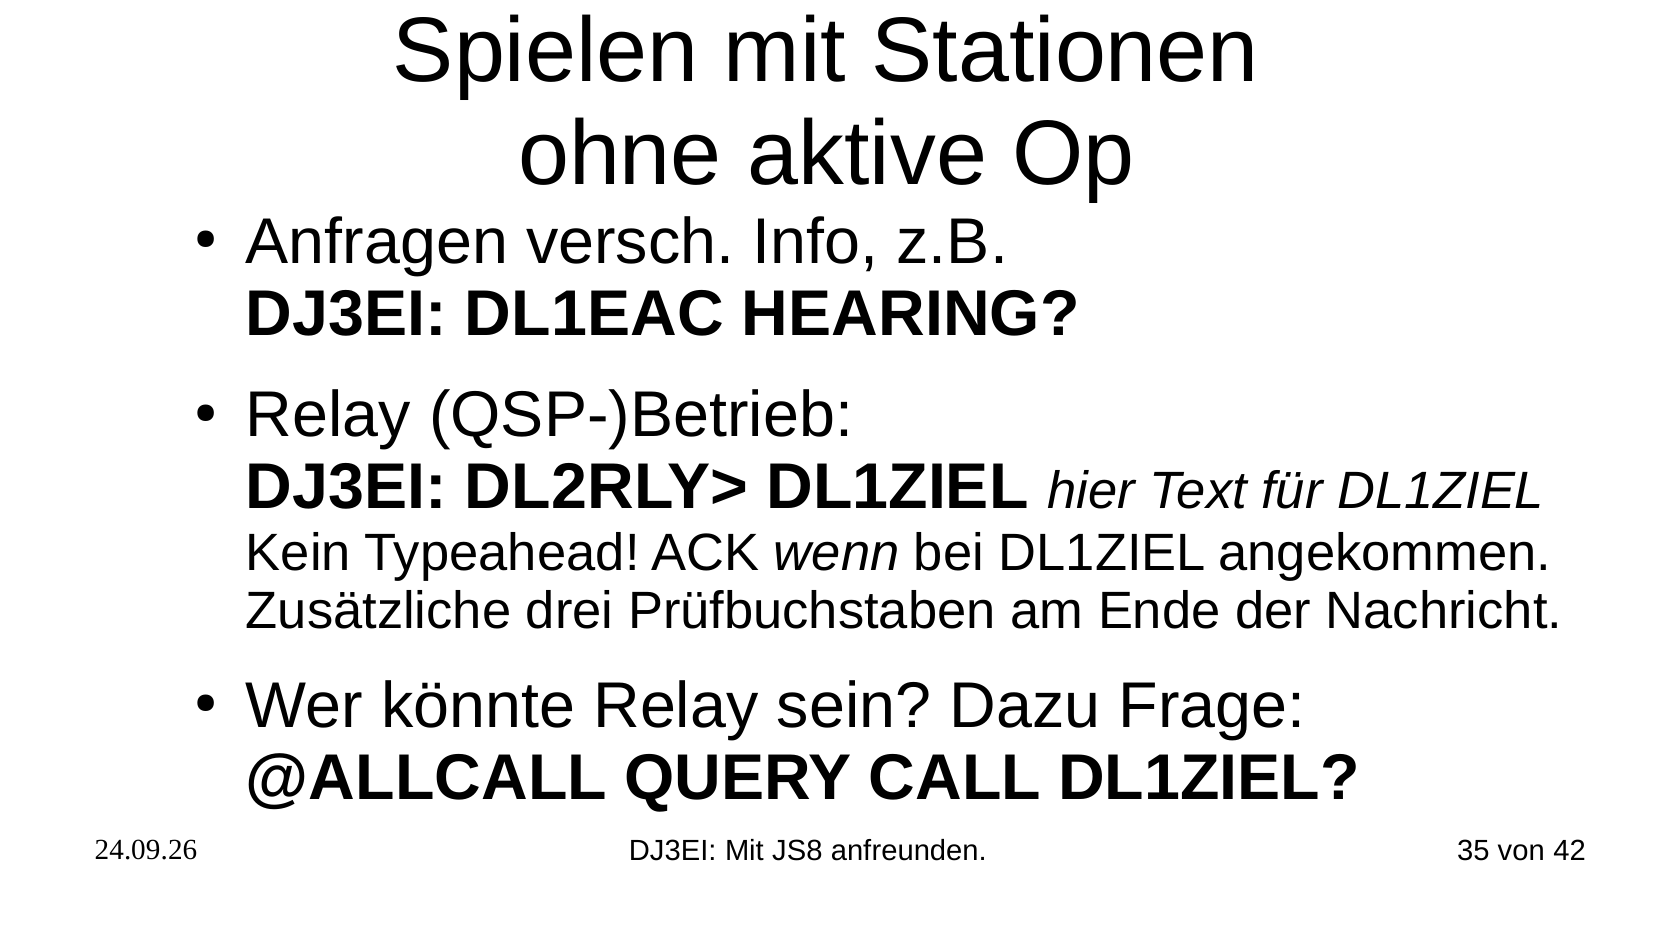

# Spielen mit Stationen ohne aktive Op
Anfragen versch. Info, z.B.
DJ3EI: DL1EAC HEARING?
Relay (QSP-)Betrieb:
DJ3EI: DL2RLY> DL1ZIEL hier Text für DL1ZIEL
Kein Typeahead! ACK wenn bei DL1ZIEL angekommen.
Zusätzliche drei Prüfbuchstaben am Ende der Nachricht.
Wer könnte Relay sein? Dazu Frage:
@ALLCALL QUERY CALL DL1ZIEL?
35